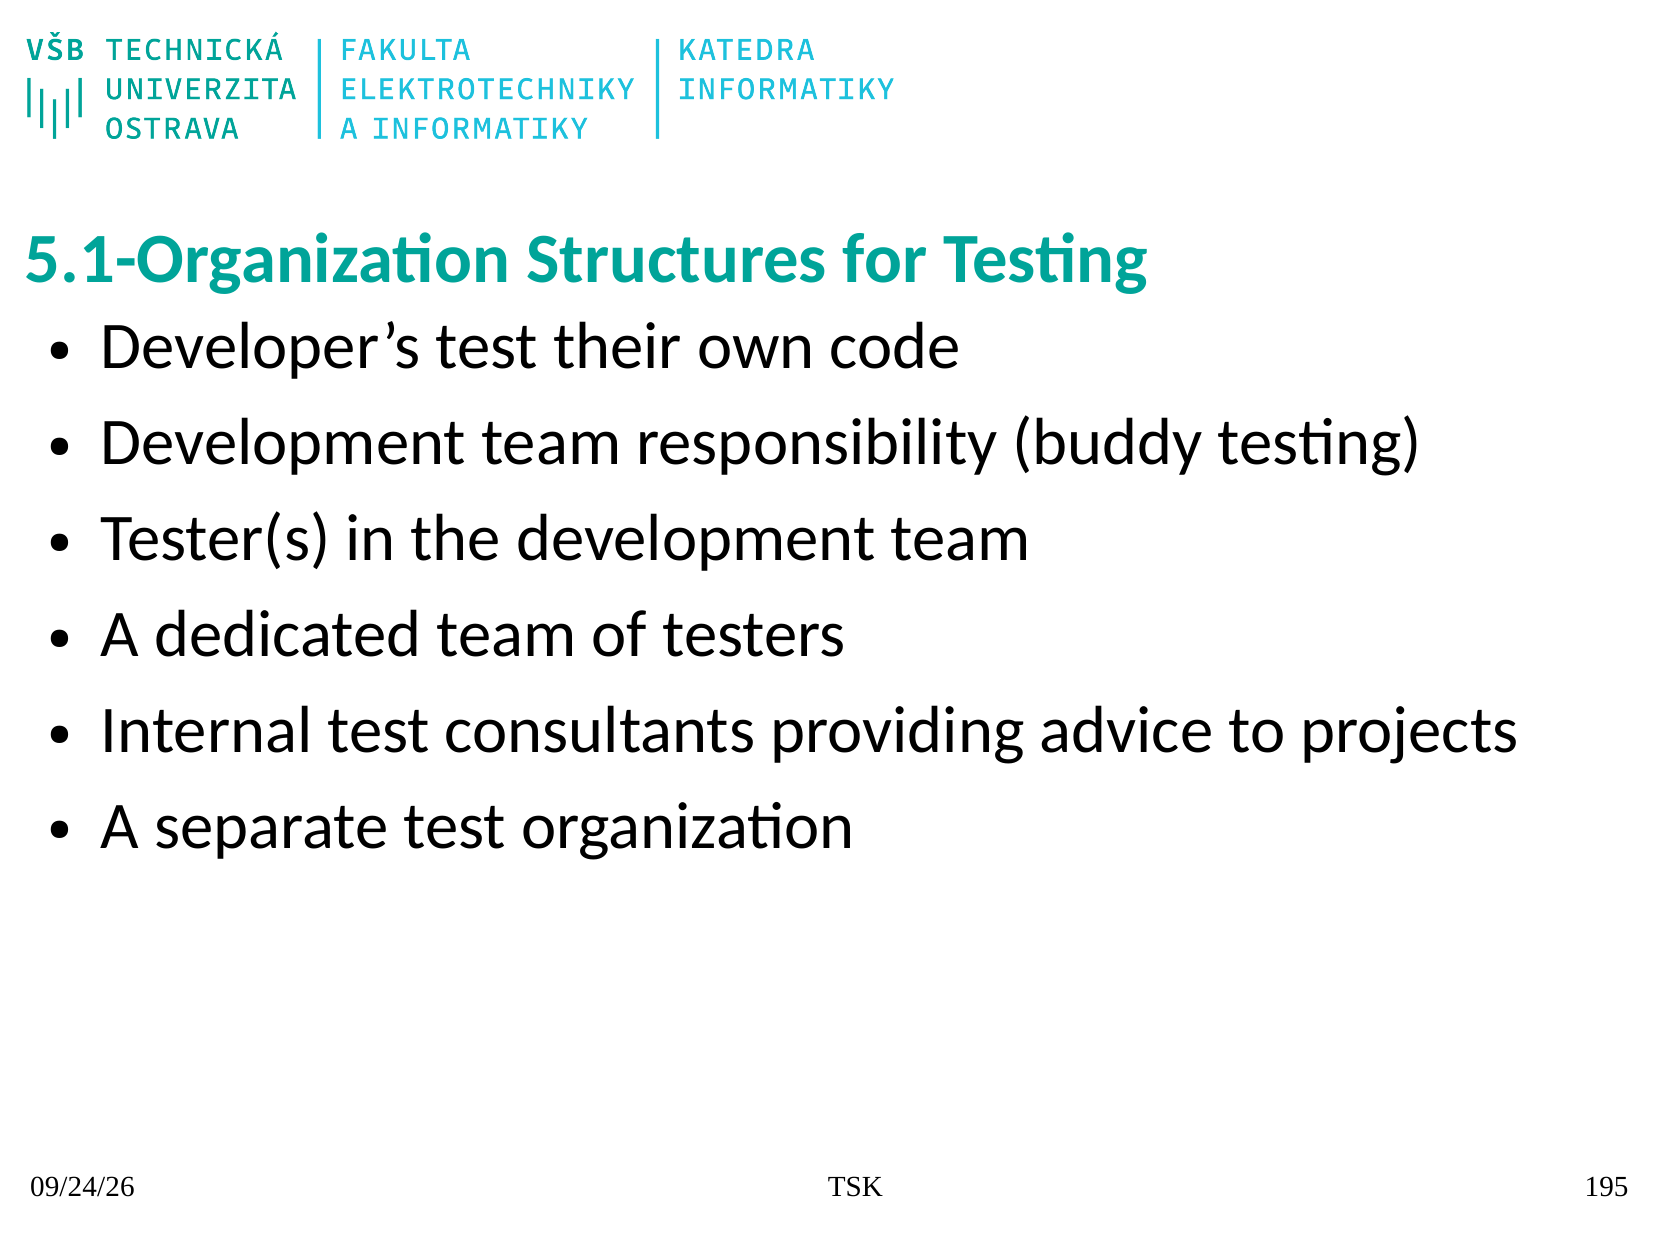

# 5.1-Organization Structures for Testing
Developer’s test their own code
Development team responsibility (buddy testing)
Tester(s) in the development team
A dedicated team of testers
Internal test consultants providing advice to projects
A separate test organization
TSK
195